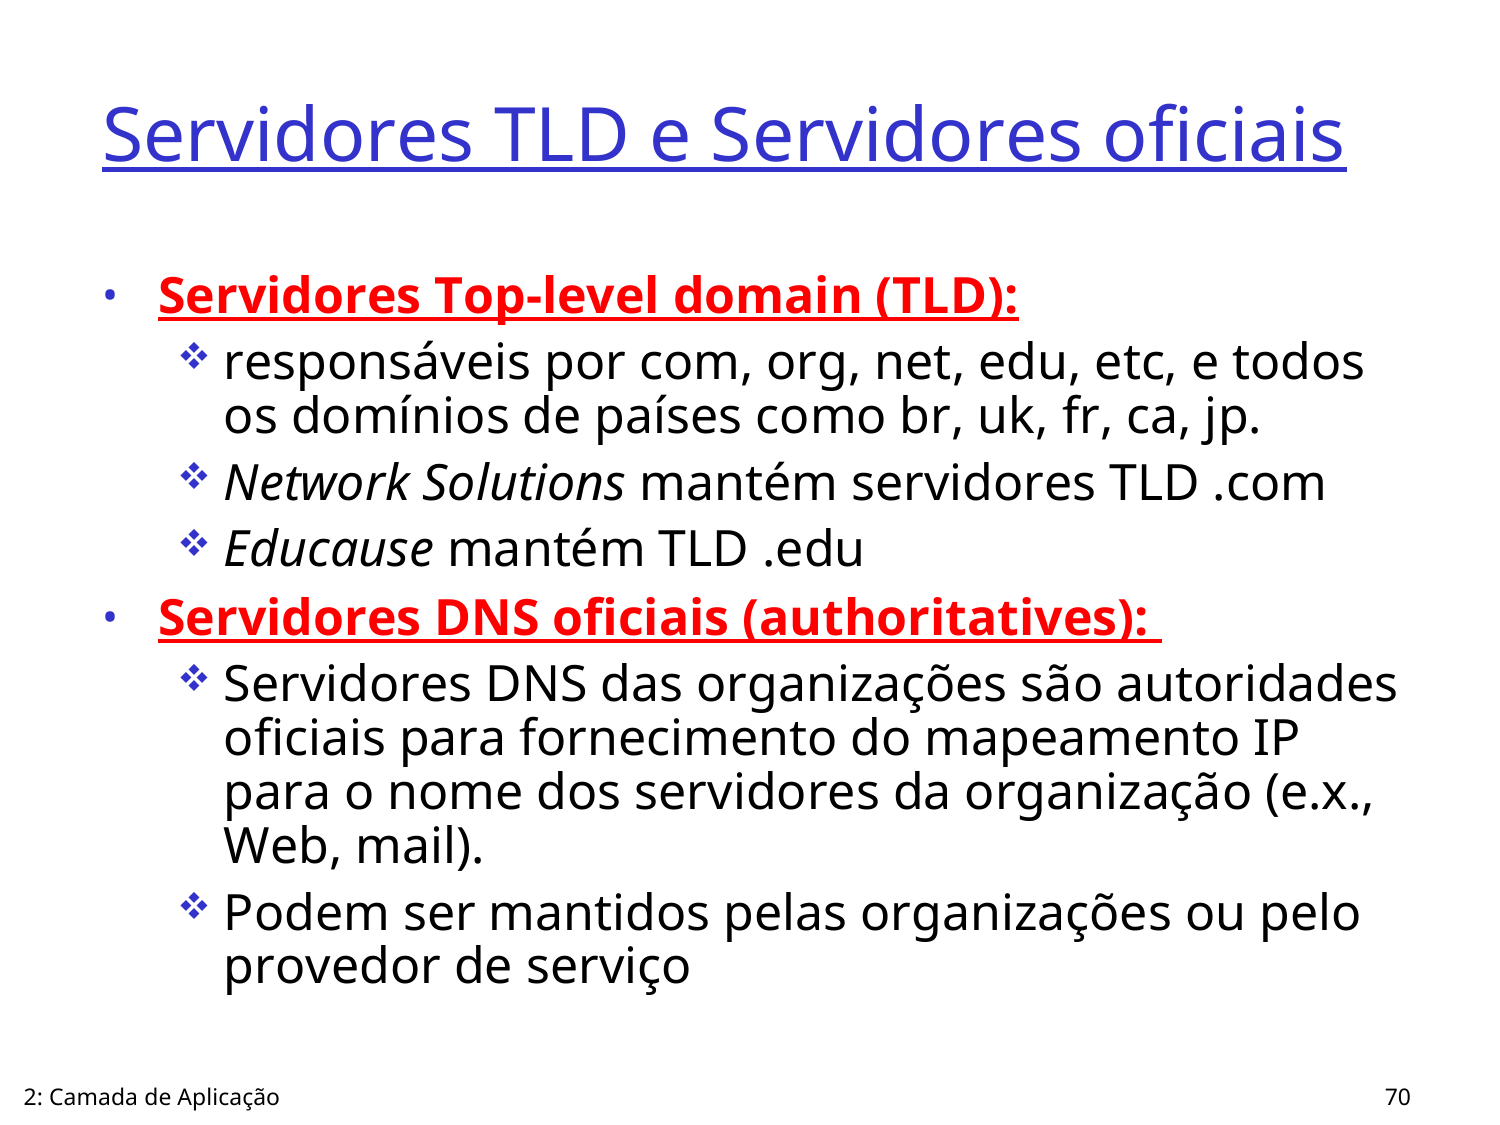

# Servidores TLD e Servidores oficiais
Servidores Top-level domain (TLD):
responsáveis por com, org, net, edu, etc, e todos os domínios de países como br, uk, fr, ca, jp.
Network Solutions mantém servidores TLD .com
Educause mantém TLD .edu
Servidores DNS oficiais (authoritatives):
Servidores DNS das organizações são autoridades oficiais para fornecimento do mapeamento IP para o nome dos servidores da organização (e.x., Web, mail).
Podem ser mantidos pelas organizações ou pelo provedor de serviço
70